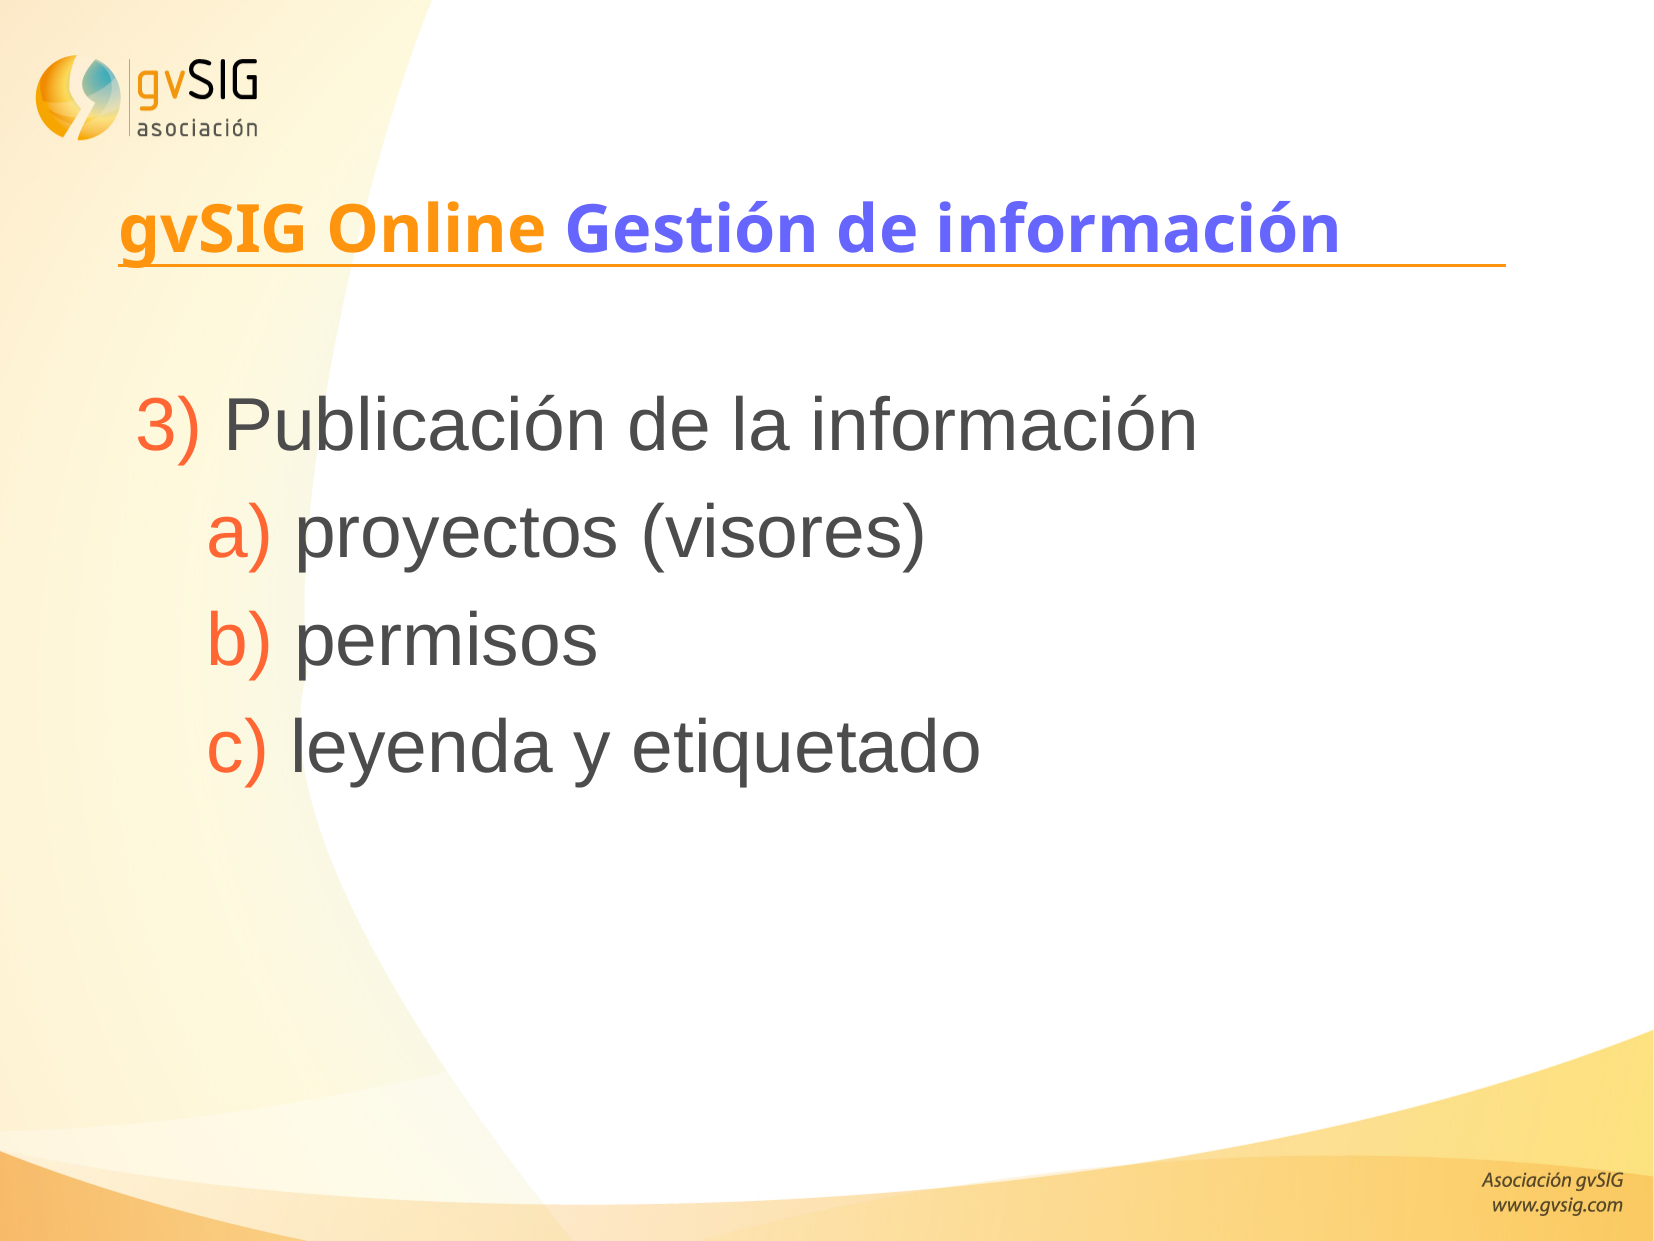

# gvSIG Online Gestión de información
Publicación de la información
proyectos (visores)
permisos
leyenda y etiquetado